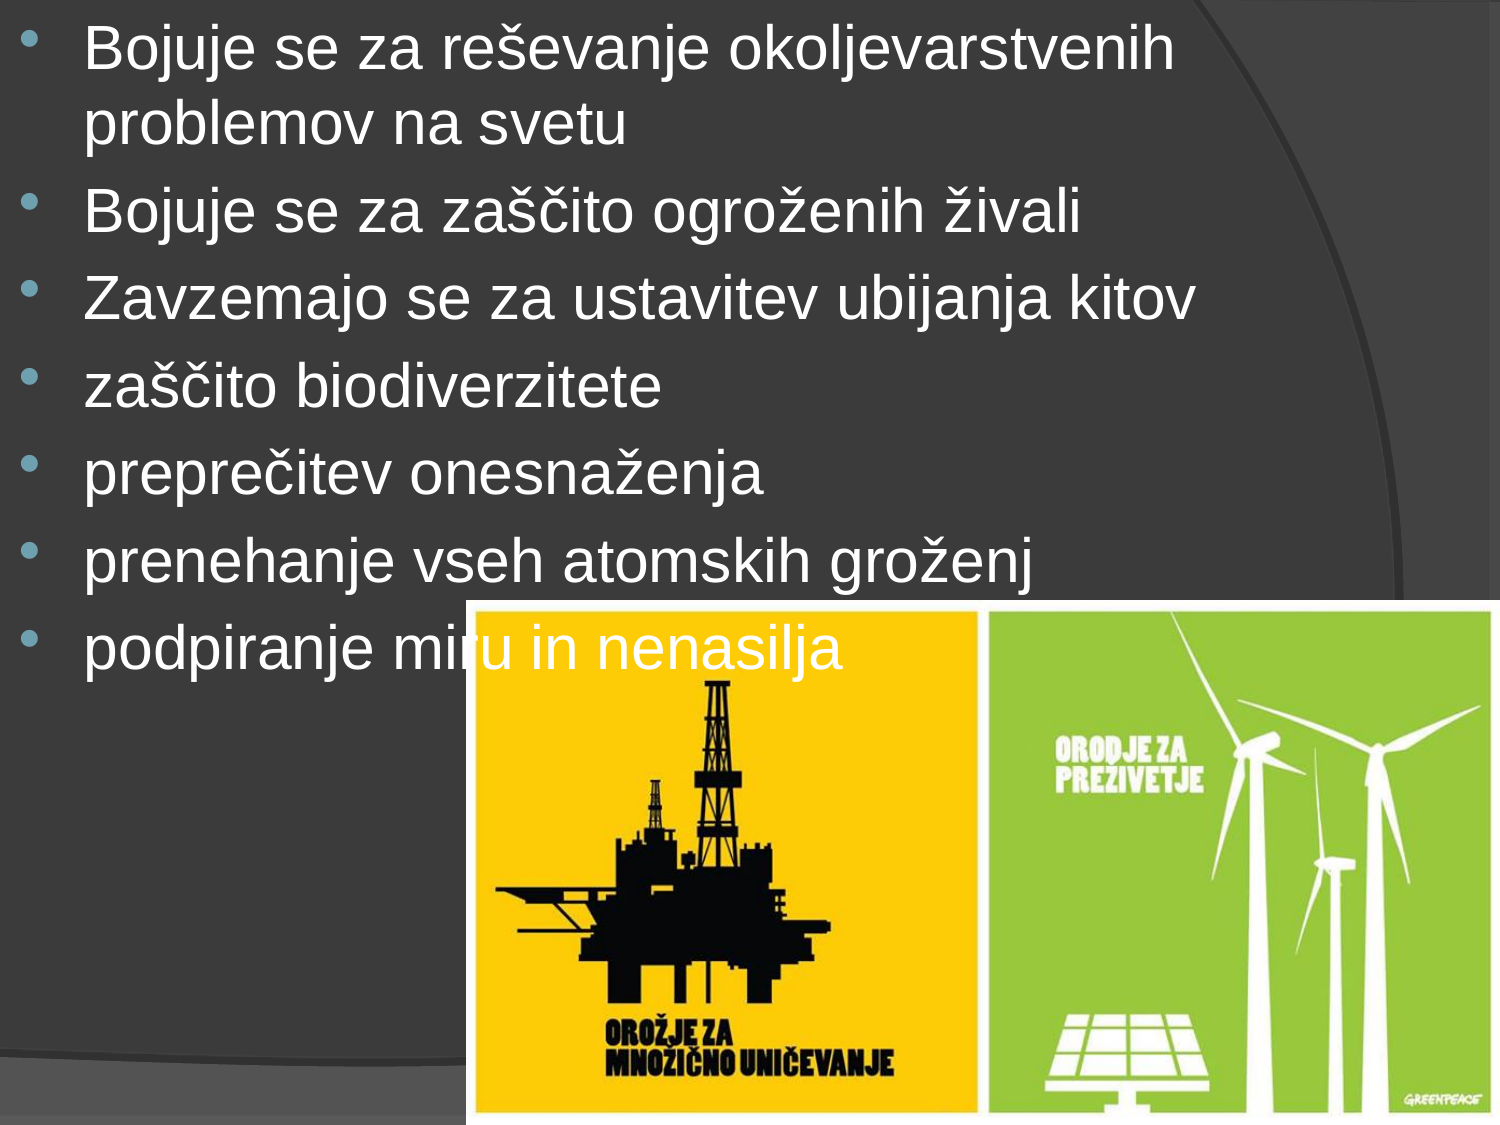

# Bojuje se za reševanje okoljevarstvenih problemov na svetu
Bojuje se za zaščito ogroženih živali
Zavzemajo se za ustavitev ubijanja kitov
zaščito biodiverzitete
preprečitev onesnaženja
prenehanje vseh atomskih groženj
podpiranje miru in nenasilja